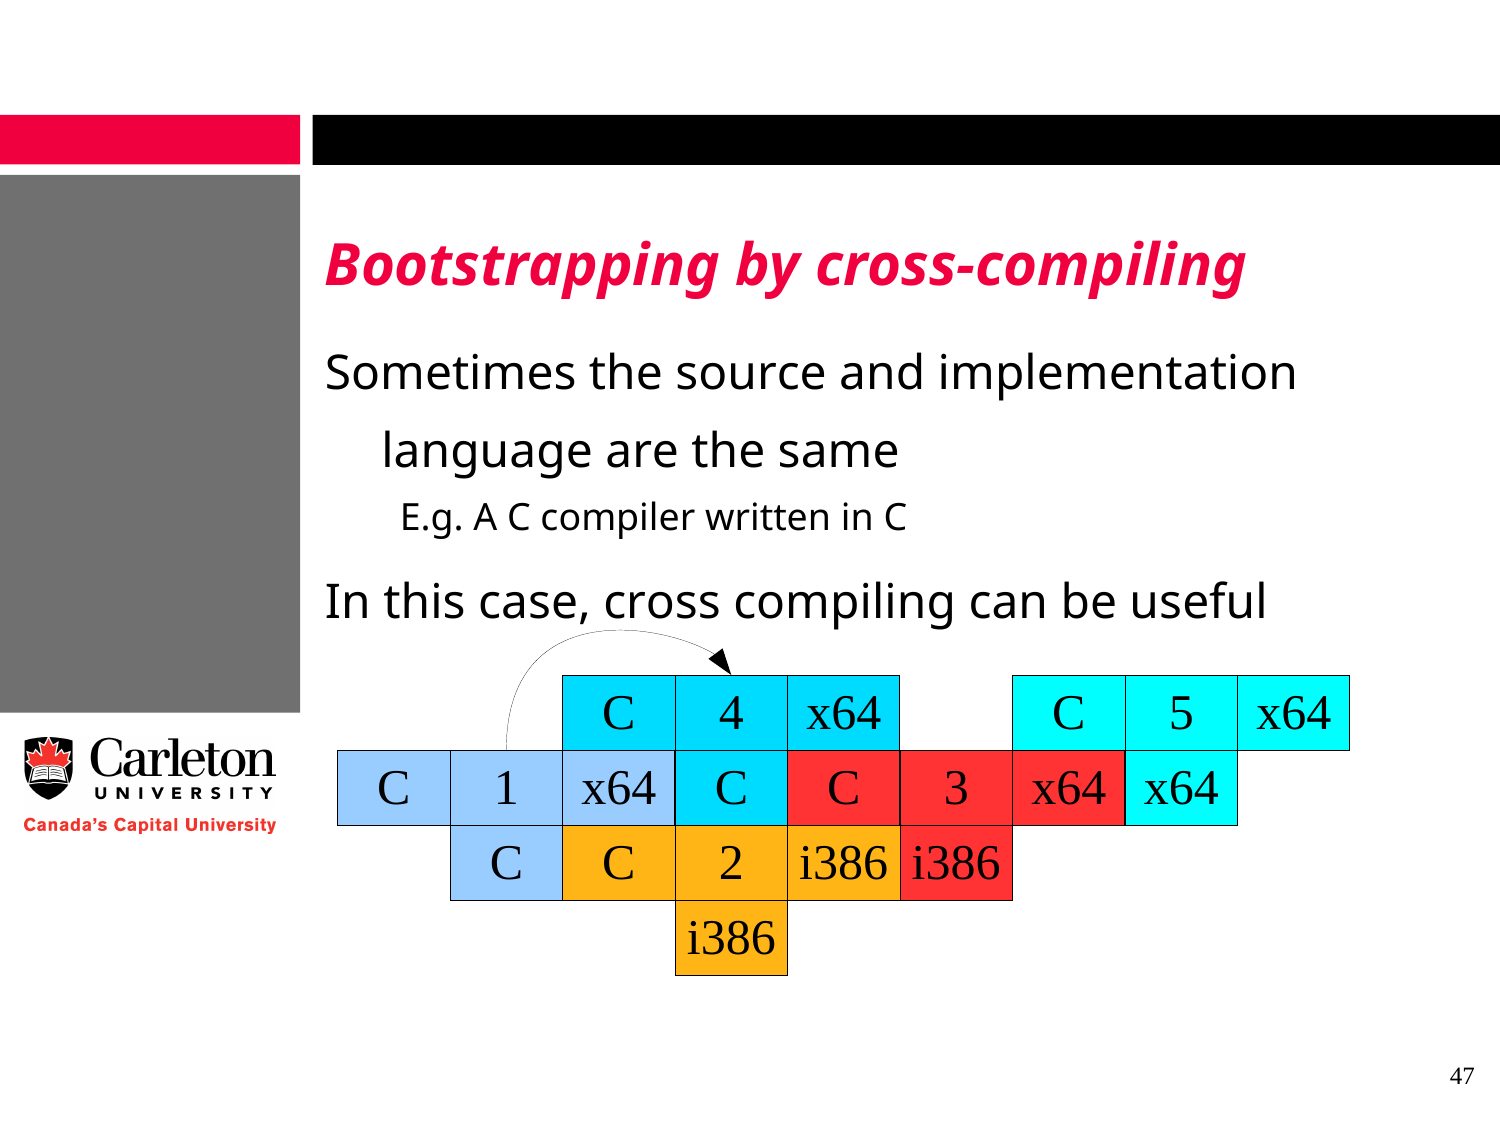

# Bootstrapping by cross-compiling
Sometimes the source and implementation language are the same
E.g. A C compiler written in C
In this case, cross compiling can be useful
C
4
x64
C
5
x64
C
1
x64
C
C
3
x64
x64
C
C
C
2
i386
i386
i386
i386
i386
47